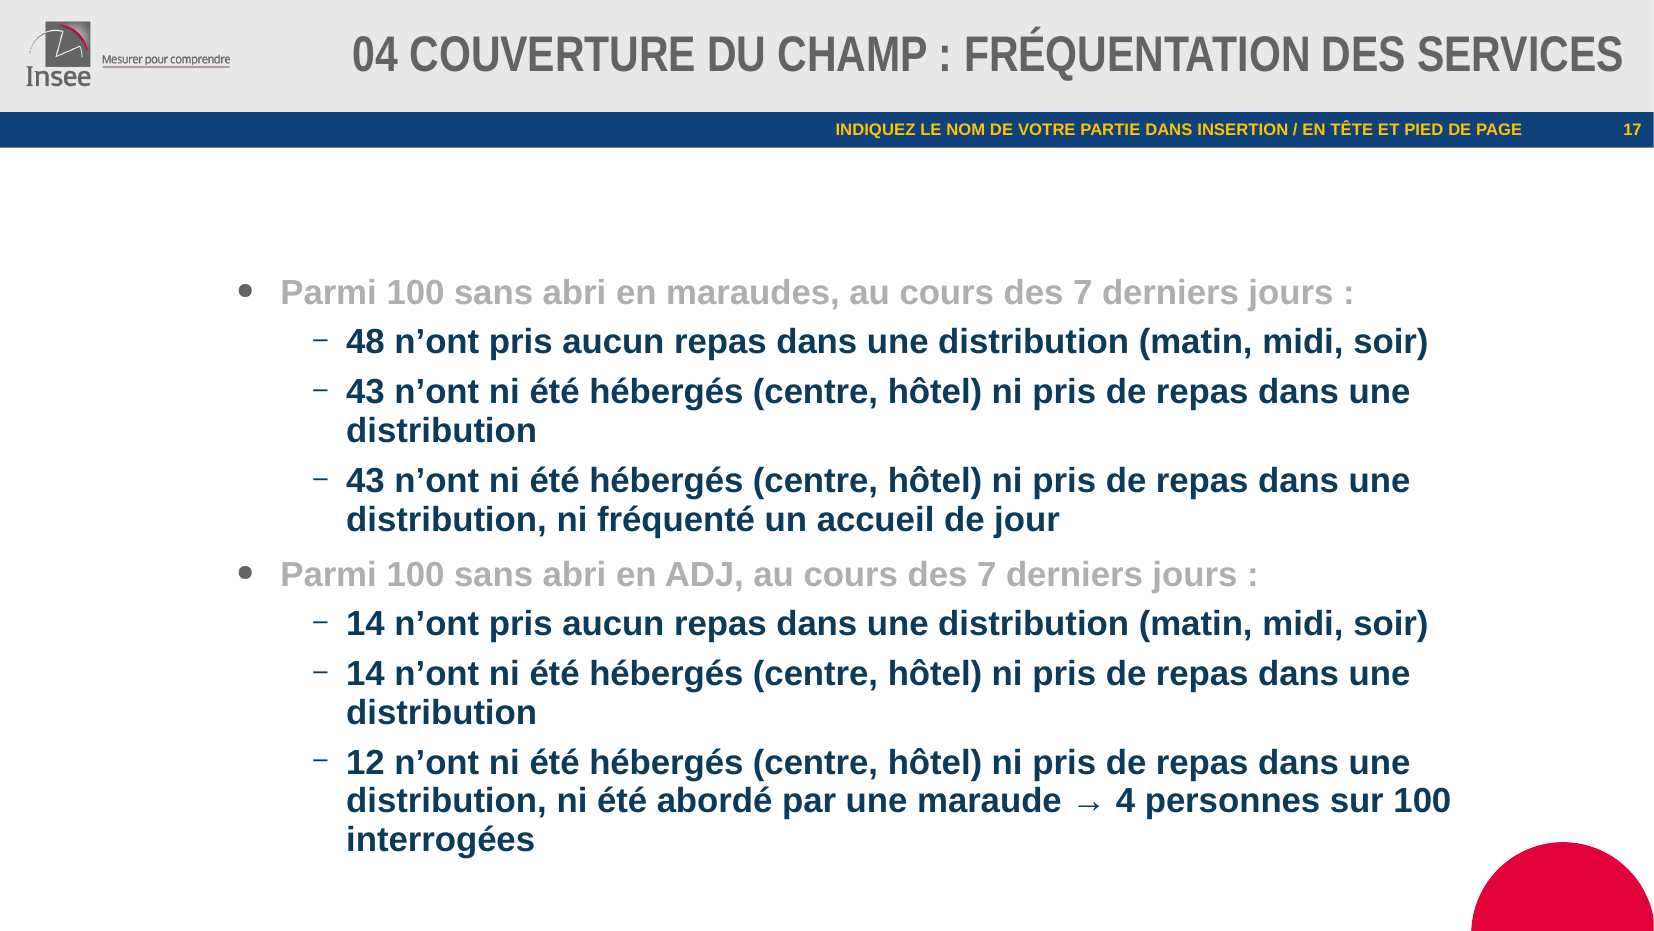

# 04 couverture du champ : fréquentation des services
Indiquez le nom de votre partie dans Insertion / En tête et pied de page
17
Parmi 100 sans abri en maraudes, au cours des 7 derniers jours :
48 n’ont pris aucun repas dans une distribution (matin, midi, soir)
43 n’ont ni été hébergés (centre, hôtel) ni pris de repas dans une distribution
43 n’ont ni été hébergés (centre, hôtel) ni pris de repas dans une distribution, ni fréquenté un accueil de jour
Parmi 100 sans abri en ADJ, au cours des 7 derniers jours :
14 n’ont pris aucun repas dans une distribution (matin, midi, soir)
14 n’ont ni été hébergés (centre, hôtel) ni pris de repas dans une distribution
12 n’ont ni été hébergés (centre, hôtel) ni pris de repas dans une distribution, ni été abordé par une maraude → 4 personnes sur 100 interrogées